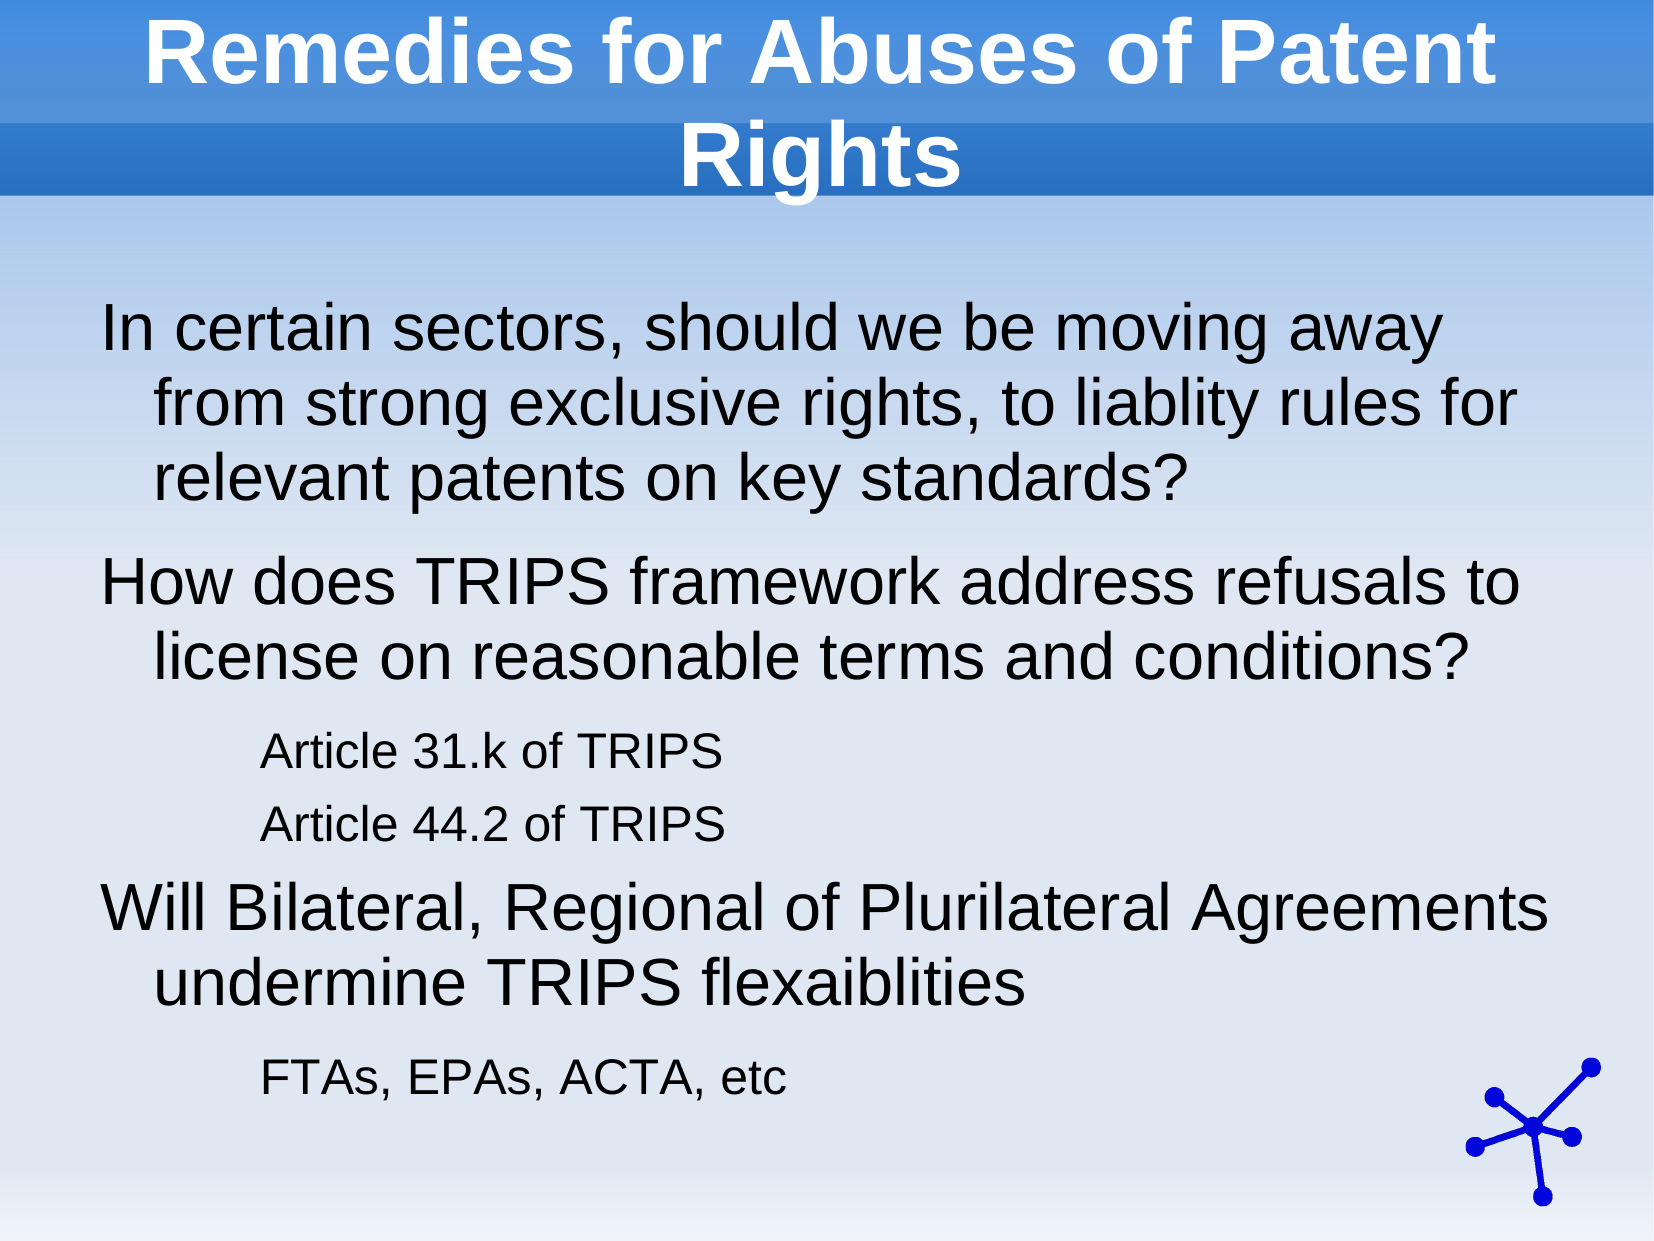

# Remedies for Abuses of Patent Rights
In certain sectors, should we be moving away from strong exclusive rights, to liablity rules for relevant patents on key standards?
How does TRIPS framework address refusals to license on reasonable terms and conditions?
Article 31.k of TRIPS
Article 44.2 of TRIPS
Will Bilateral, Regional of Plurilateral Agreements undermine TRIPS flexaiblities
FTAs, EPAs, ACTA, etc